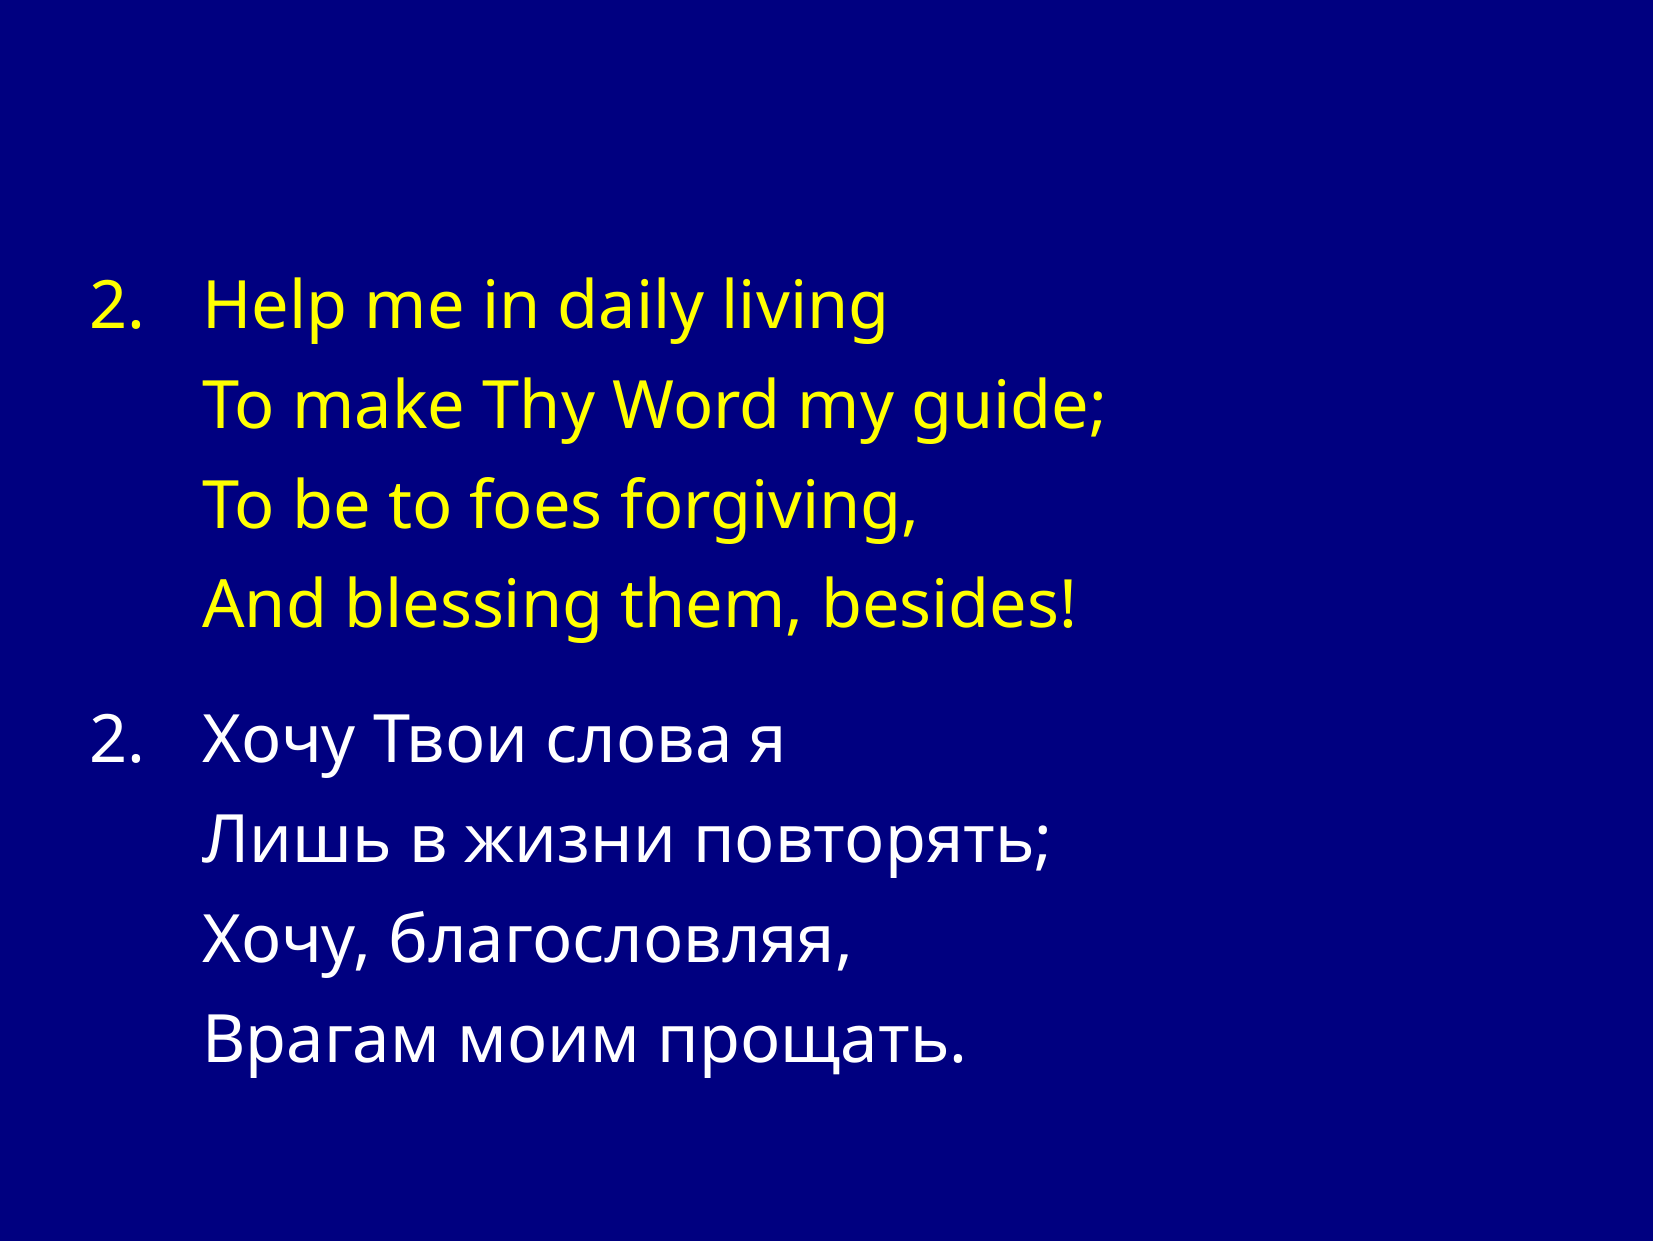

2.	Help me in daily living
	To make Thy Word my guide;
	To be to foes forgiving,
	And blessing them, besides!
2.	Хочу Твои слова я
	Лишь в жизни повторять;
	Хочу, благословляя,
	Врагам моим прощать.